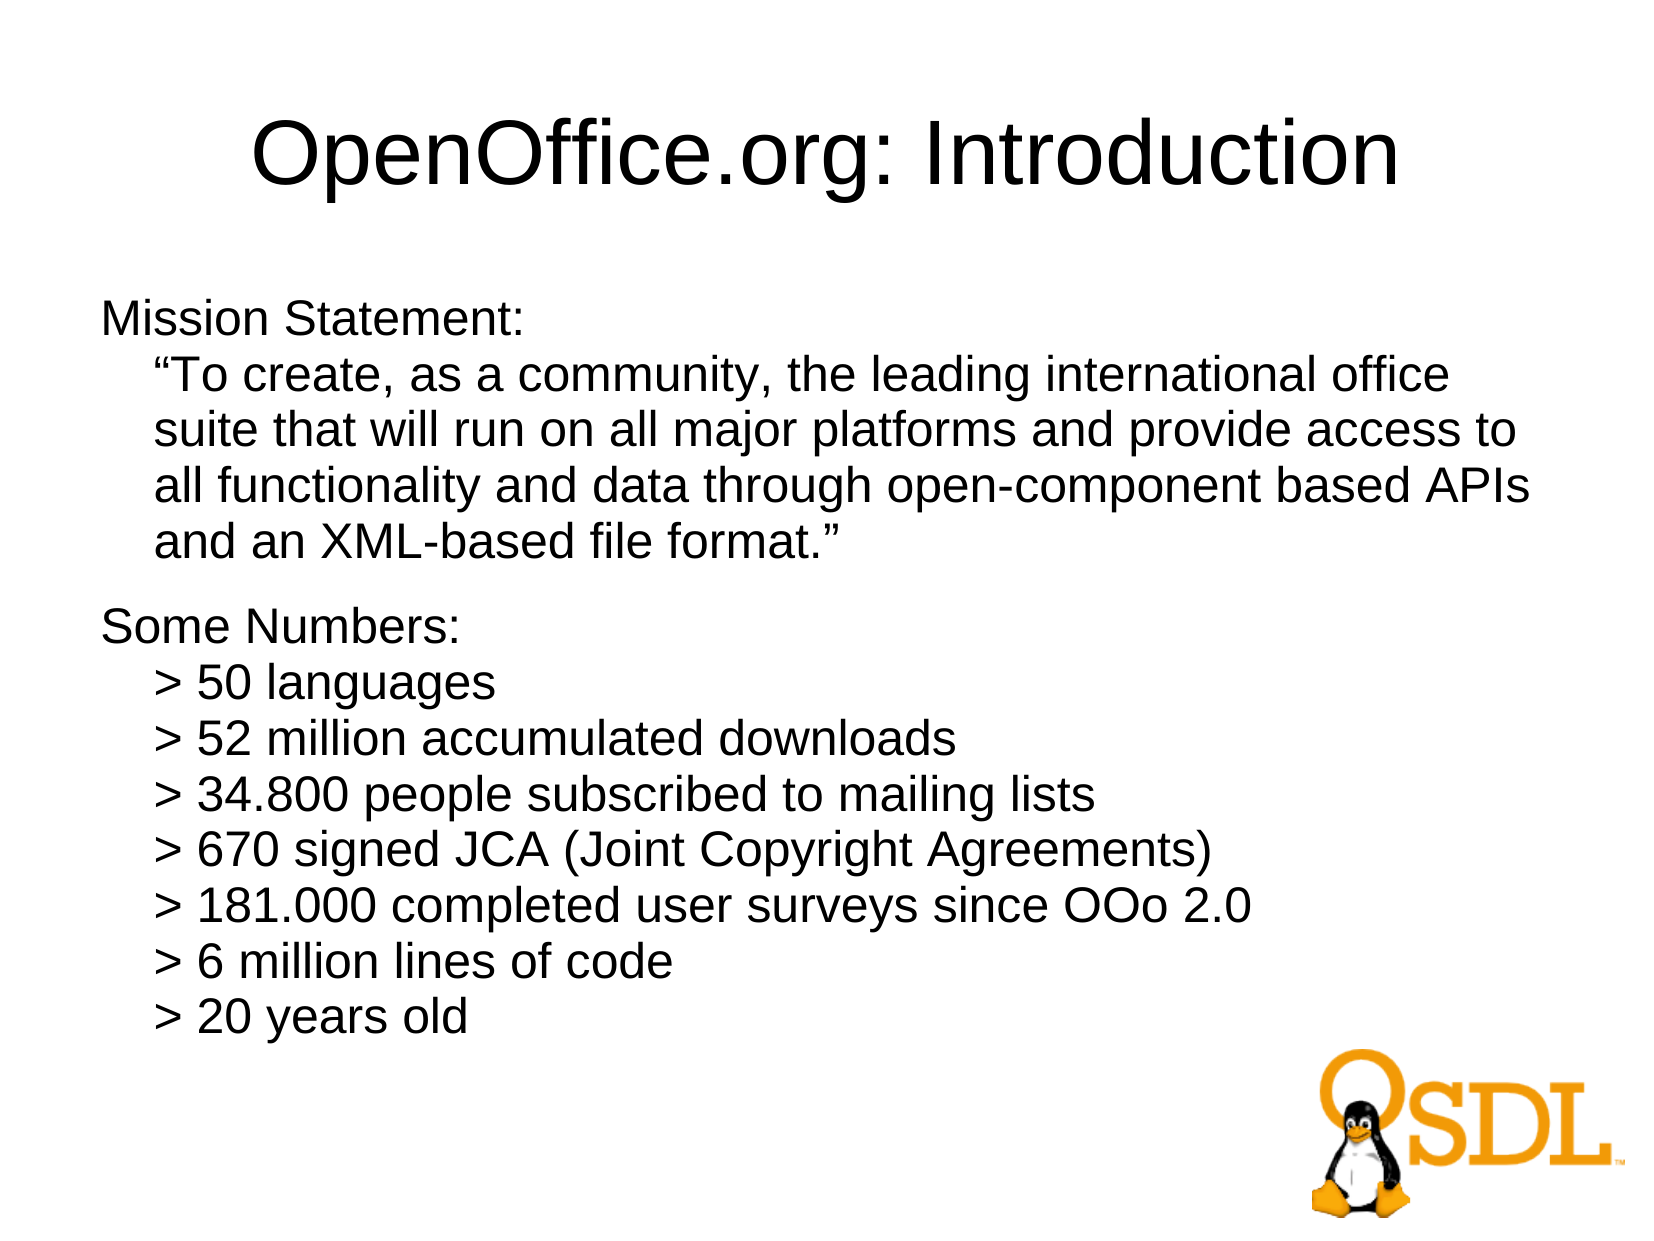

# OpenOffice.org: Introduction
Mission Statement:
“To create, as a community, the leading international office suite that will run on all major platforms and provide access to all functionality and data through open-component based APIs and an XML-based file format.”
Some Numbers:
> 50 languages
> 52 million accumulated downloads
> 34.800 people subscribed to mailing lists
> 670 signed JCA (Joint Copyright Agreements)
> 181.000 completed user surveys since OOo 2.0
> 6 million lines of code
> 20 years old